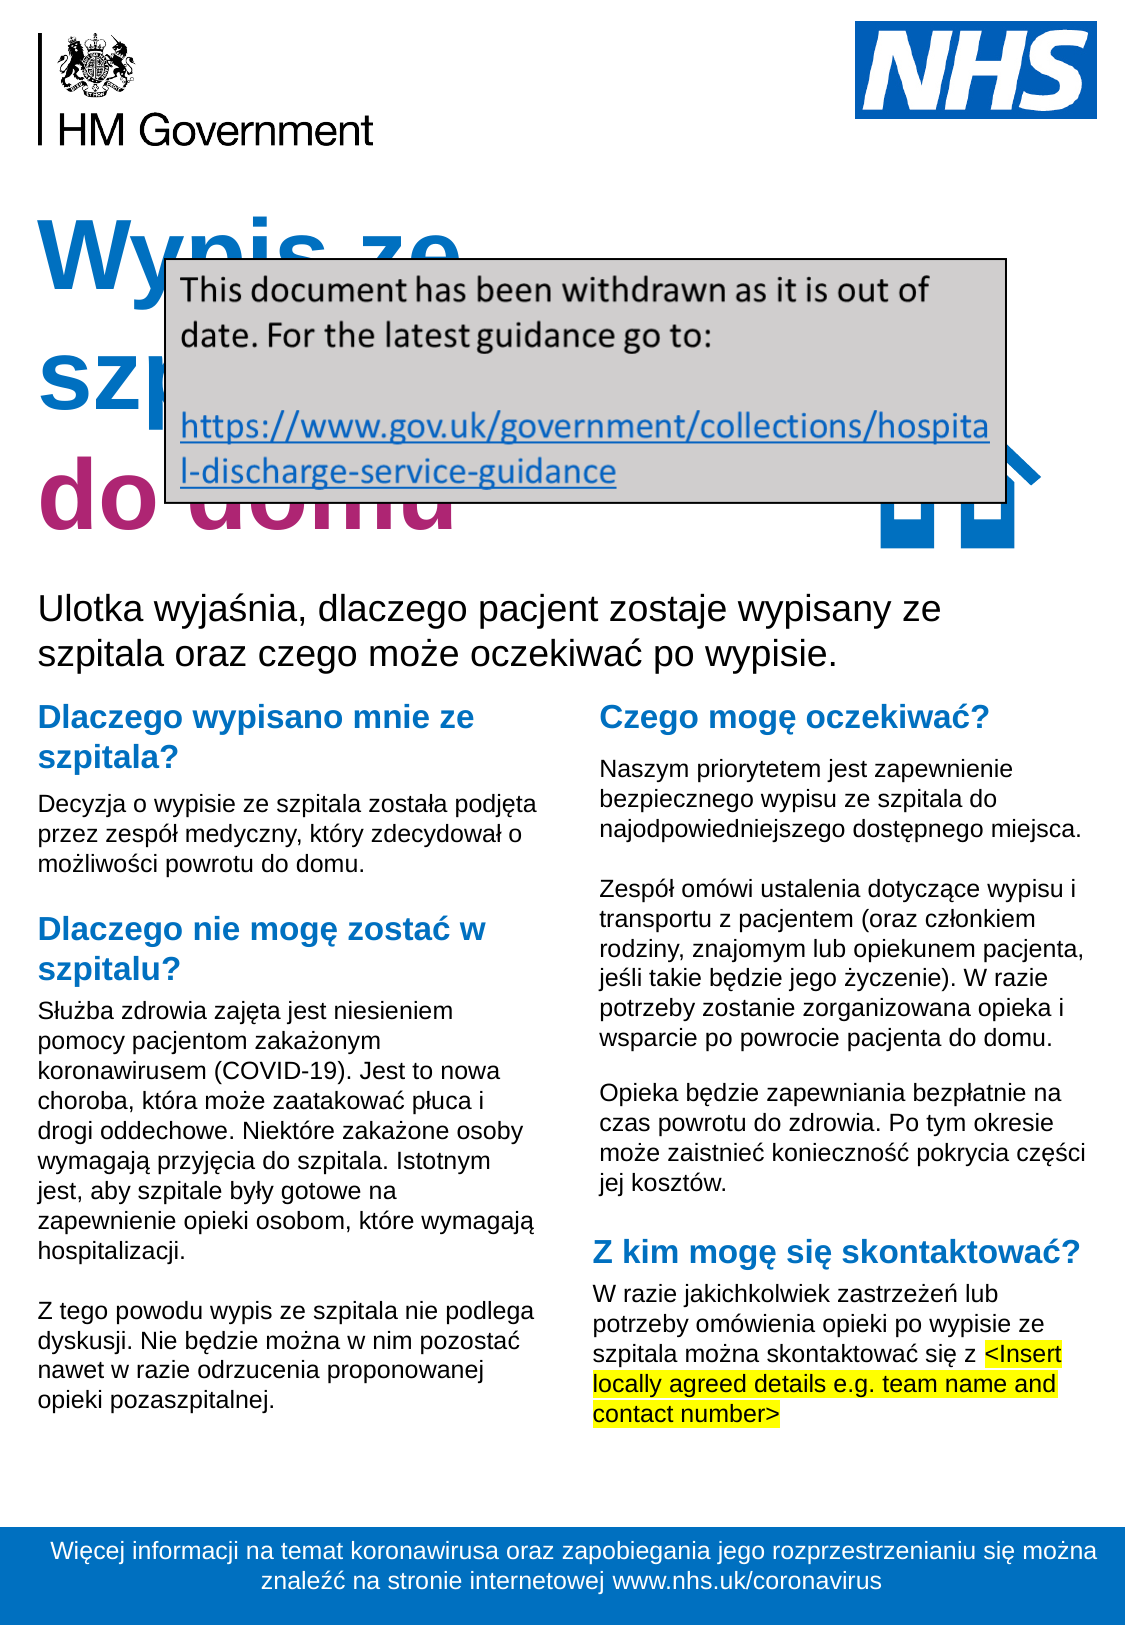

Wypis ze szpitala: wyjście do domu
Ulotka wyjaśnia, dlaczego pacjent zostaje wypisany ze
szpitala oraz czego może oczekiwać po wypisie.
Dlaczego wypisano mnie ze szpitala?
Decyzja o wypisie ze szpitala została podjęta przez zespół medyczny, który zdecydował o możliwości powrotu do domu.
Dlaczego nie mogę zostać w szpitalu?
Czego mogę oczekiwać?
Naszym priorytetem jest zapewnienie bezpiecznego wypisu ze szpitala do najodpowiedniejszego dostępnego miejsca.
Zespół omówi ustalenia dotyczące wypisu i transportu z pacjentem (oraz członkiem rodziny, znajomym lub opiekunem pacjenta, jeśli takie będzie jego życzenie). W razie potrzeby zostanie zorganizowana opieka i wsparcie po powrocie pacjenta do domu.
Opieka będzie zapewniania bezpłatnie na czas powrotu do zdrowia. Po tym okresie może zaistnieć konieczność pokrycia części jej kosztów.
Służba zdrowia zajęta jest niesieniem pomocy pacjentom zakażonym koronawirusem (COVID-19). Jest to nowa choroba, która może zaatakować płuca i drogi oddechowe. Niektóre zakażone osoby wymagają przyjęcia do szpitala. Istotnym jest, aby szpitale były gotowe na zapewnienie opieki osobom, które wymagają hospitalizacji.
Z tego powodu wypis ze szpitala nie podlega dyskusji. Nie będzie można w nim pozostać nawet w razie odrzucenia proponowanej opieki pozaszpitalnej.
Z kim mogę się skontaktować?
W razie jakichkolwiek zastrzeżeń lub potrzeby omówienia opieki po wypisie ze szpitala można skontaktować się z <Insert locally agreed details e.g. team name and contact number>